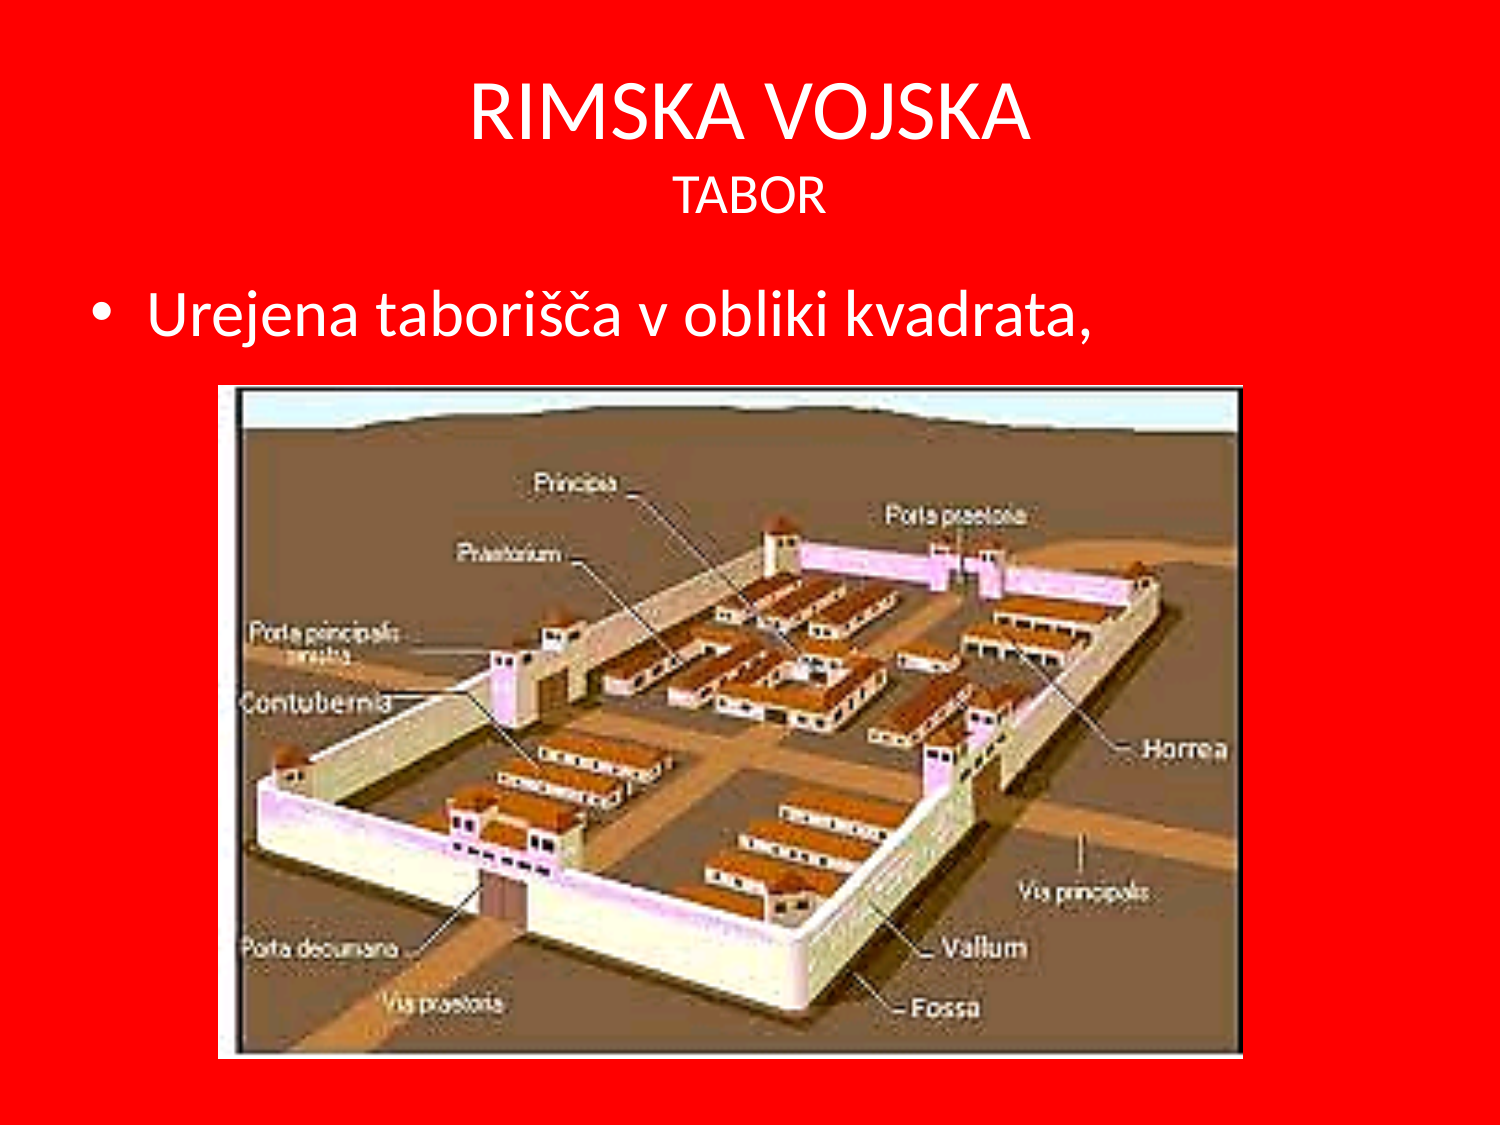

# RIMSKA VOJSKA TABOR
Urejena taborišča v obliki kvadrata,